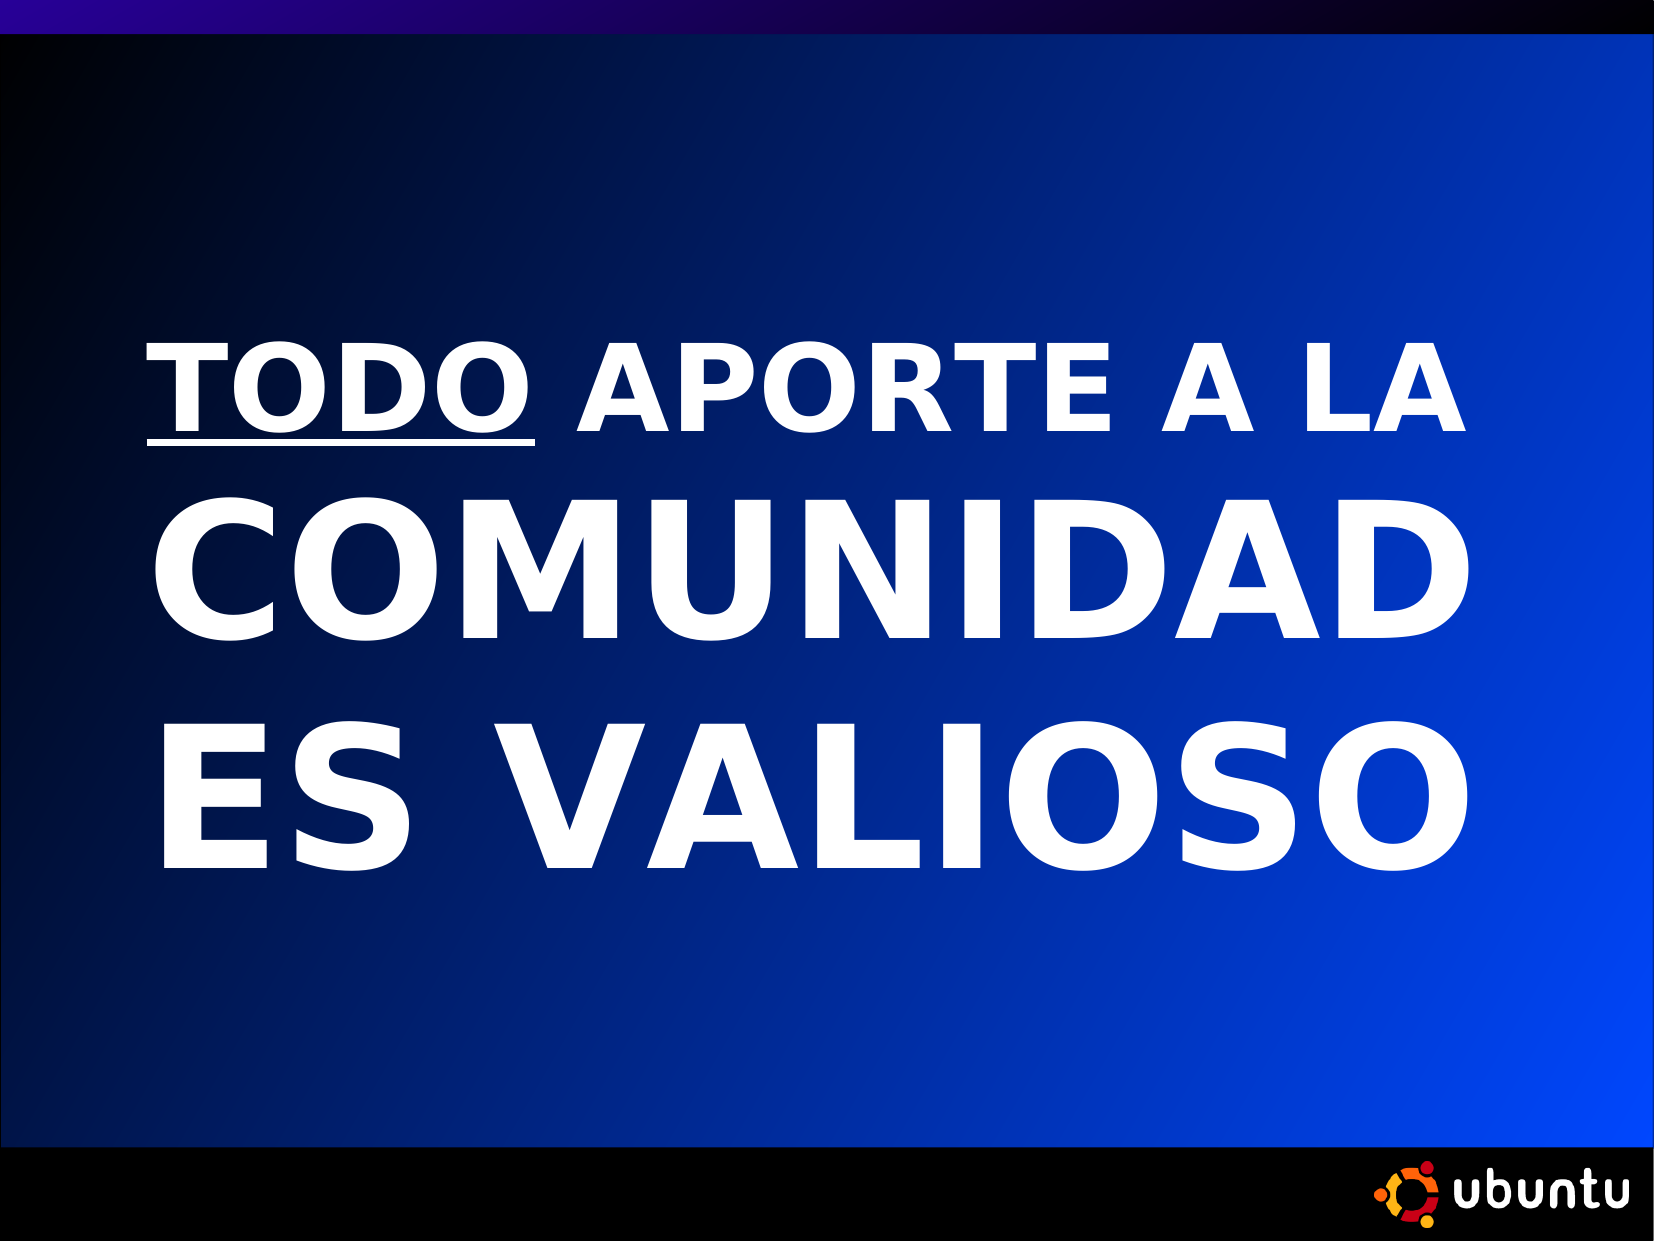

TODO APORTE A LA
COMUNIDAD
ES VALIOSO